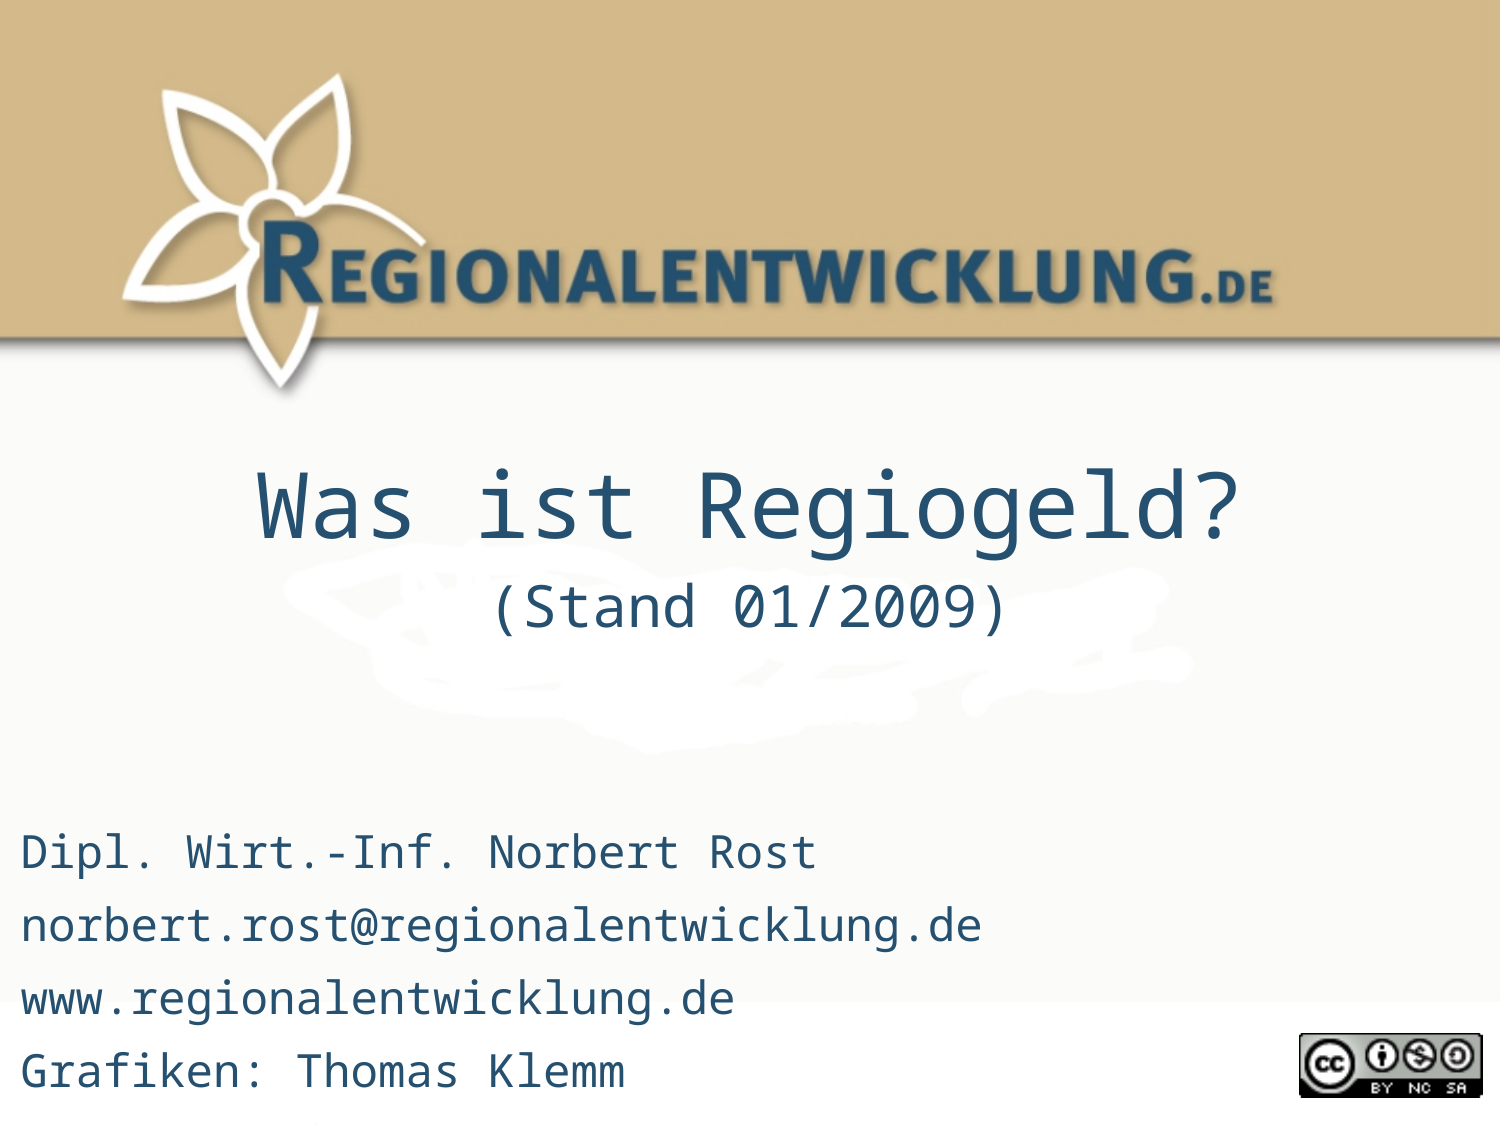

Was ist Regiogeld?
(Stand 01/2009)
# Dipl. Wirt.-Inf. Norbert Rost
norbert.rost@regionalentwicklung.de
www.regionalentwicklung.de
Grafiken: Thomas Klemm
www.heldenfall.de